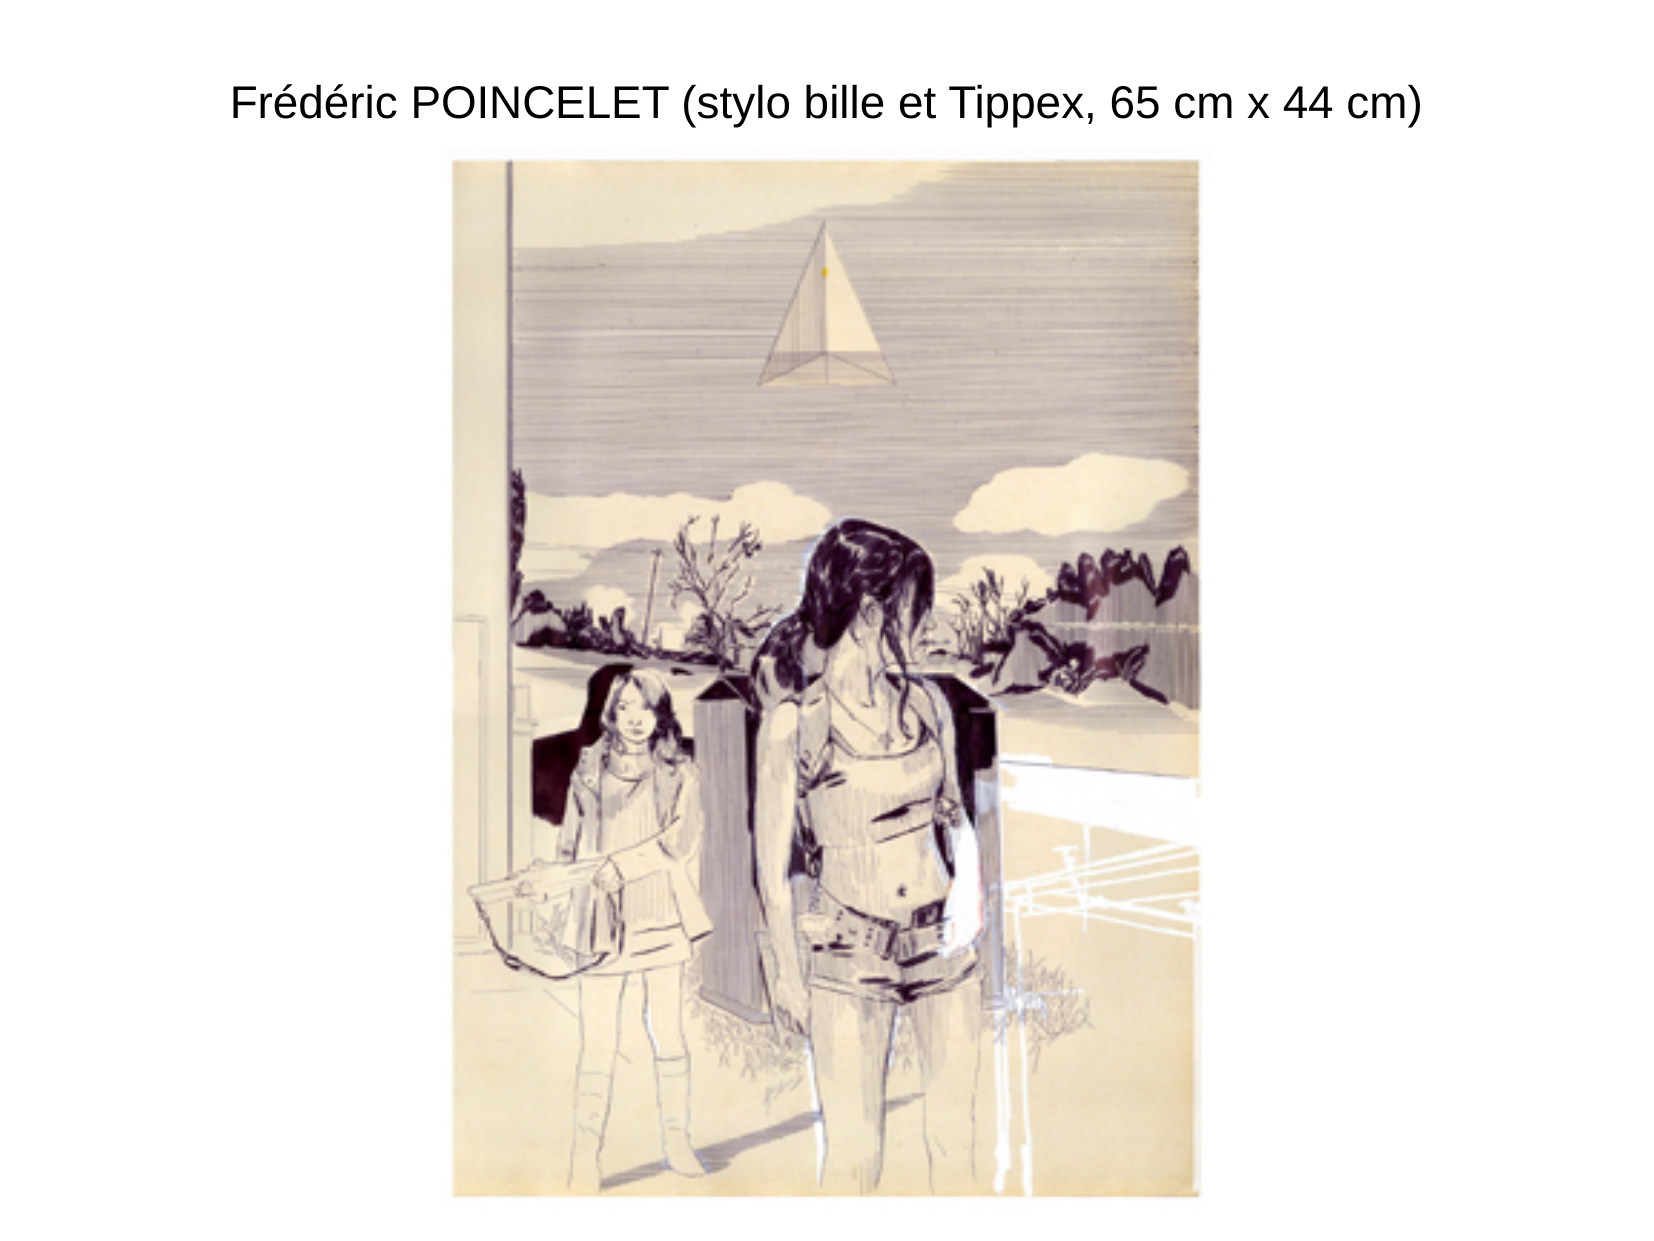

# Frédéric POINCELET (stylo bille et Tippex, 65 cm x 44 cm)